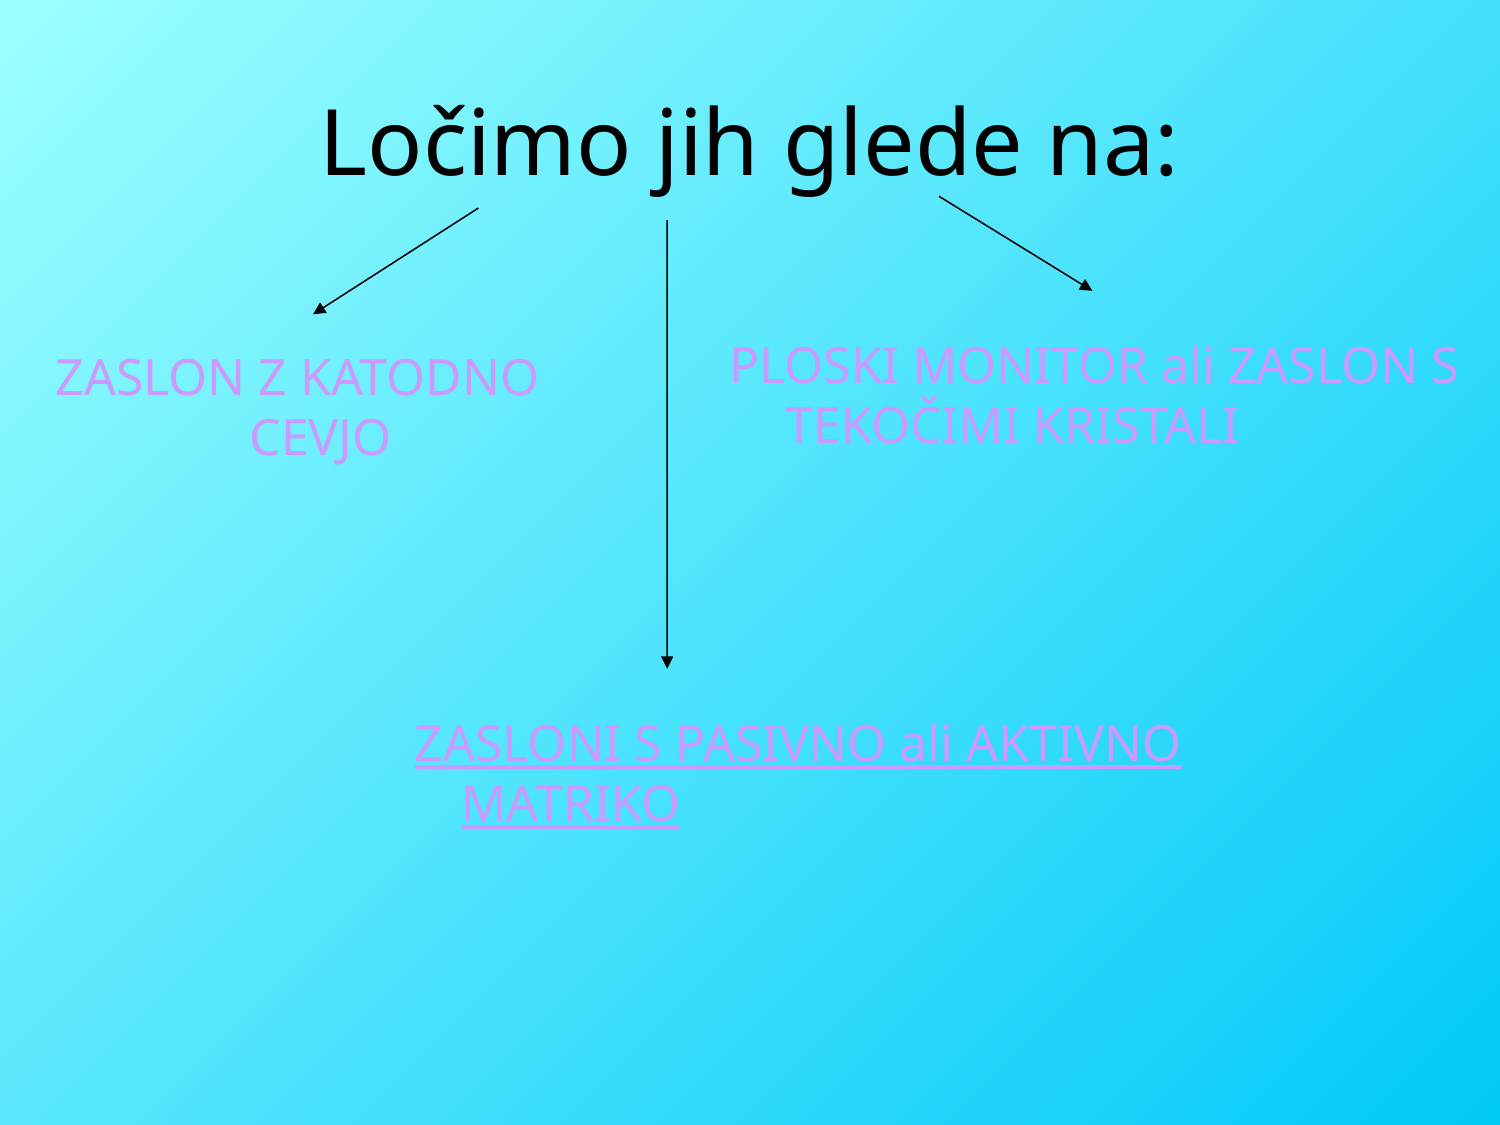

# Ločimo jih glede na:
PLOSKI MONITOR ali ZASLON S TEKOČIMI KRISTALI
ZASLON Z KATODNO CEVJO
ZASLONI S PASIVNO ali AKTIVNO MATRIKO